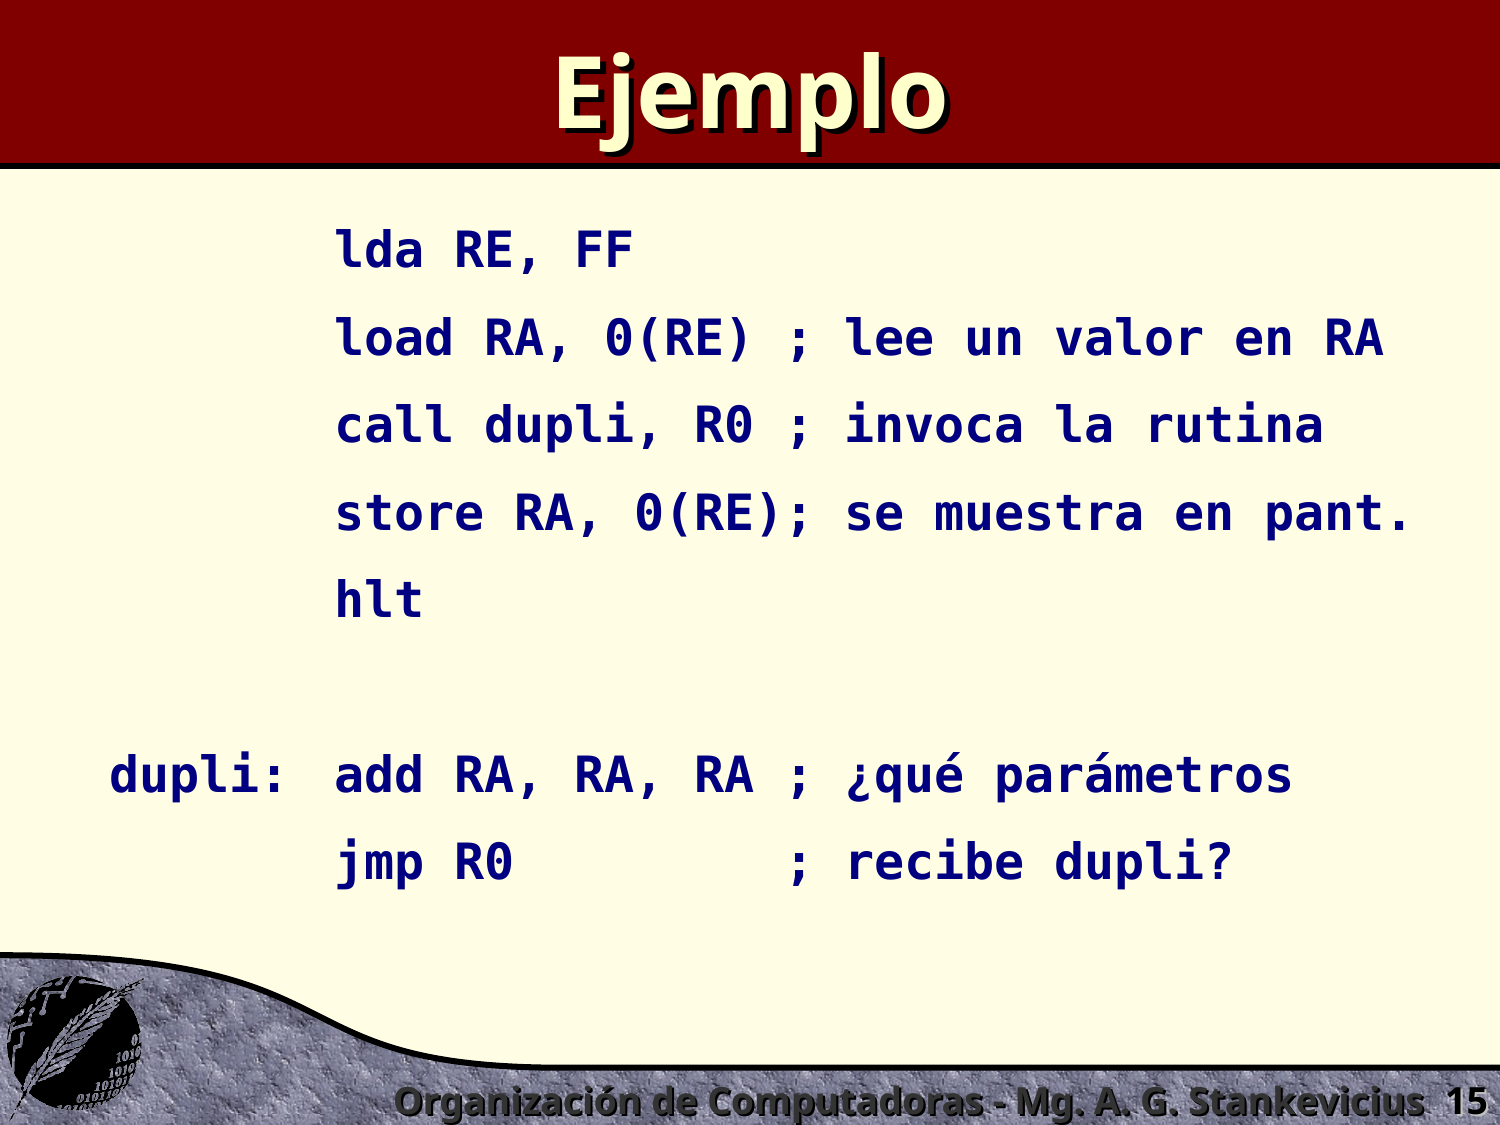

# Ejemplo
 			lda RE, FF
			load RA, 0(RE)	; lee un valor en RA
			call dupli, R0	; invoca la rutina
			store RA, 0(RE); se muestra en pant.
			hlt
dupli:	add RA, RA, RA	; ¿qué parámetros
			jmp R0				; recibe dupli?
15